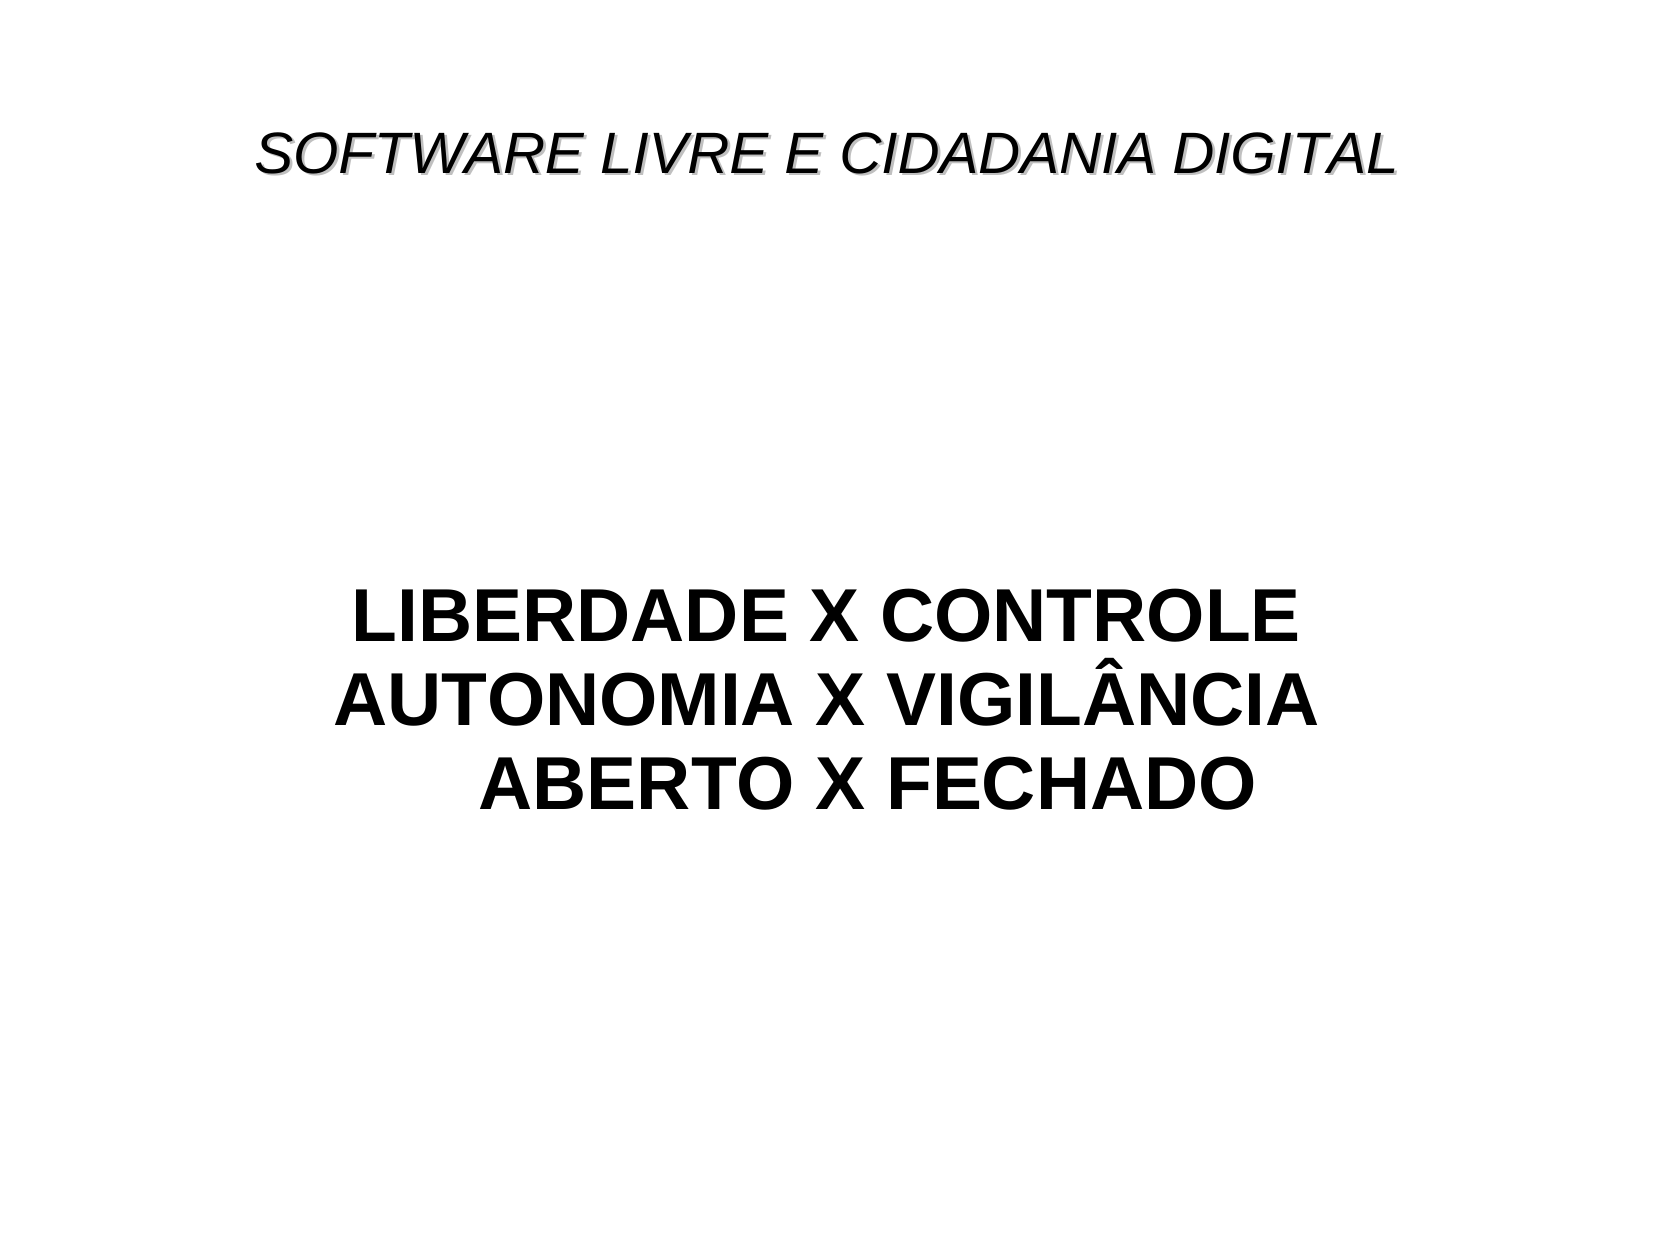

# SOFTWARE LIVRE E CIDADANIA DIGITAL
LIBERDADE X CONTROLE
AUTONOMIA X VIGILÂNCIA
 ABERTO X FECHADO